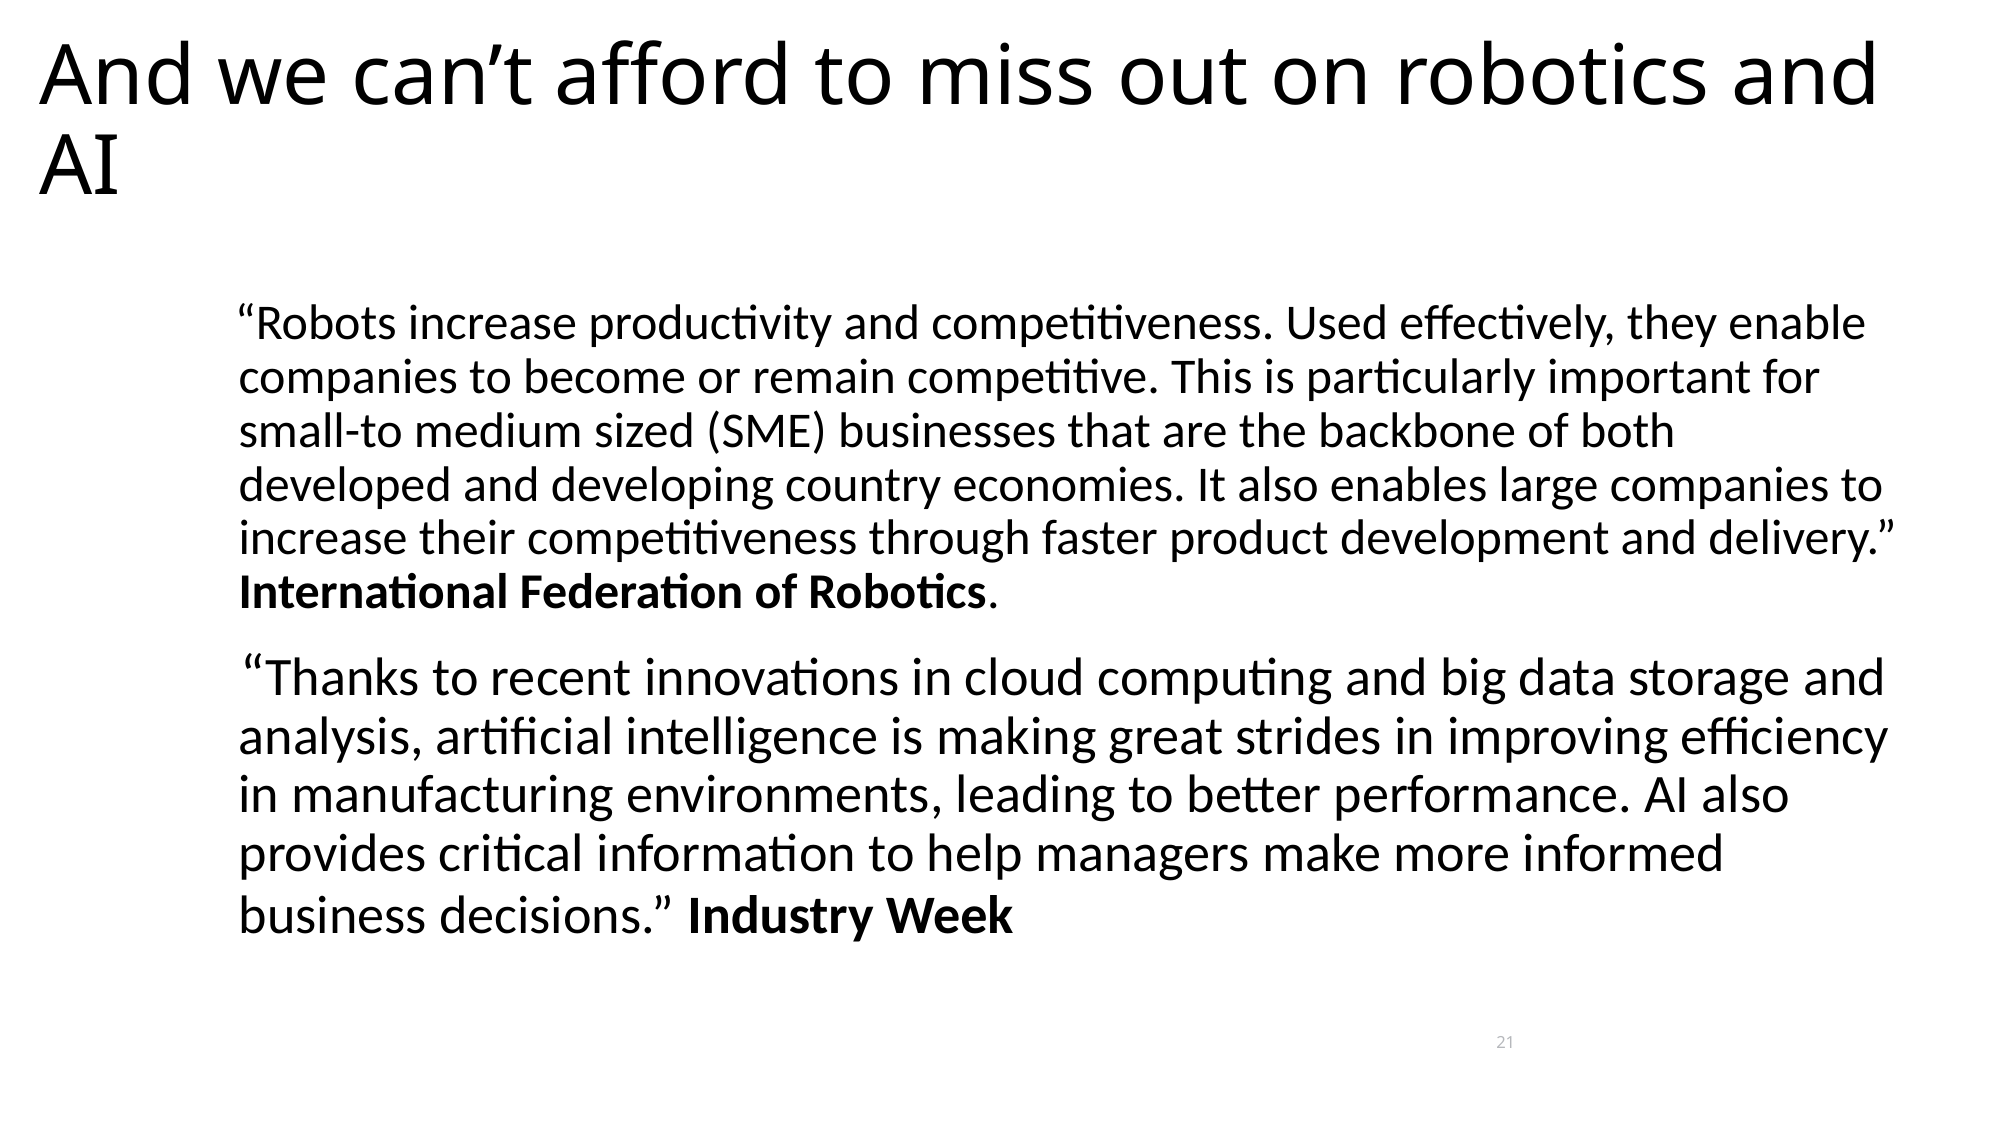

# And we can’t afford to miss out on robotics and AI
 “Robots increase productivity and competitiveness. Used effectively, they enable companies to become or remain competitive. This is particularly important for small-to medium sized (SME) businesses that are the backbone of both developed and developing country economies. It also enables large companies to increase their competitiveness through faster product development and delivery.” International Federation of Robotics.
 “Thanks to recent innovations in cloud computing and big data storage and analysis, artificial intelligence is making great strides in improving efficiency in manufacturing environments, leading to better performance. AI also provides critical information to help managers make more informed business decisions.” Industry Week